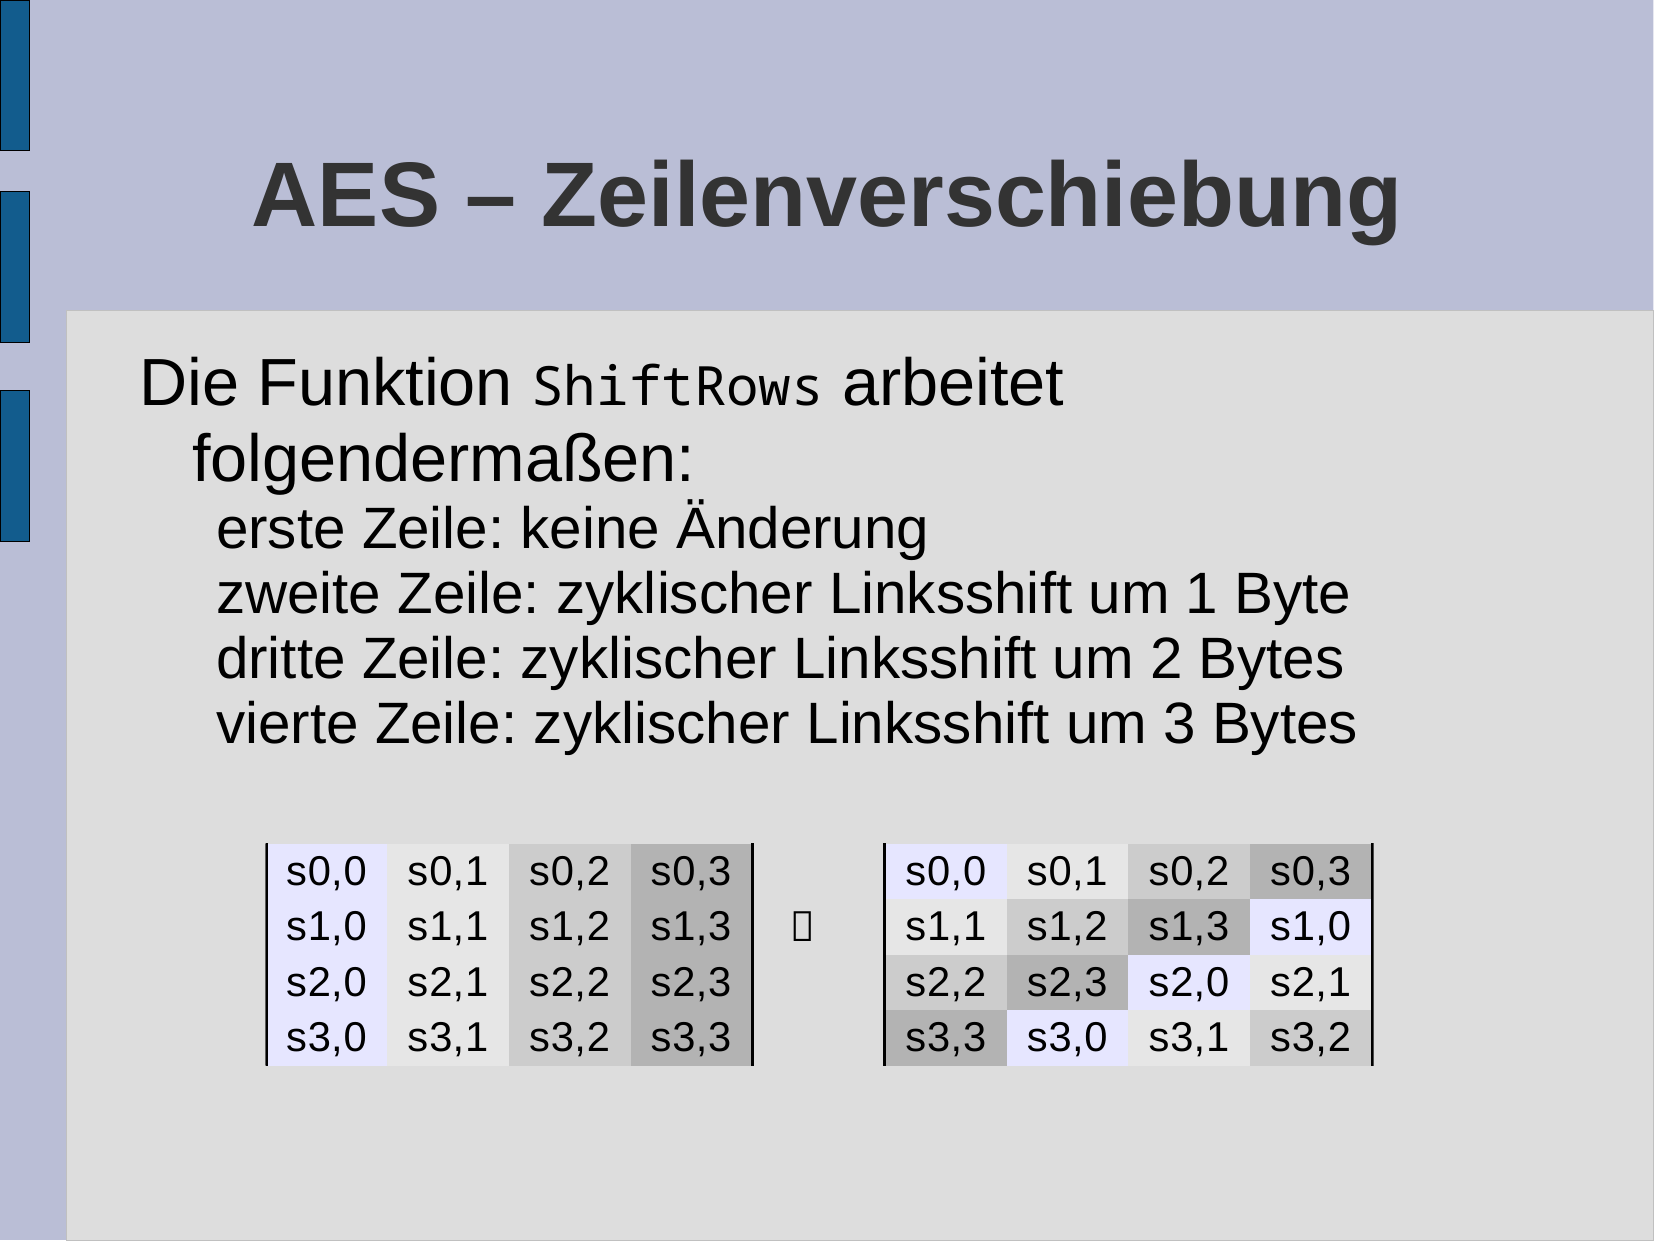

# AES – Zeilenverschiebung
Die Funktion ShiftRows arbeitet folgendermaßen:
erste Zeile: keine Änderung
zweite Zeile: zyklischer Linksshift um 1 Byte
dritte Zeile: zyklischer Linksshift um 2 Bytes
vierte Zeile: zyklischer Linksshift um 3 Bytes